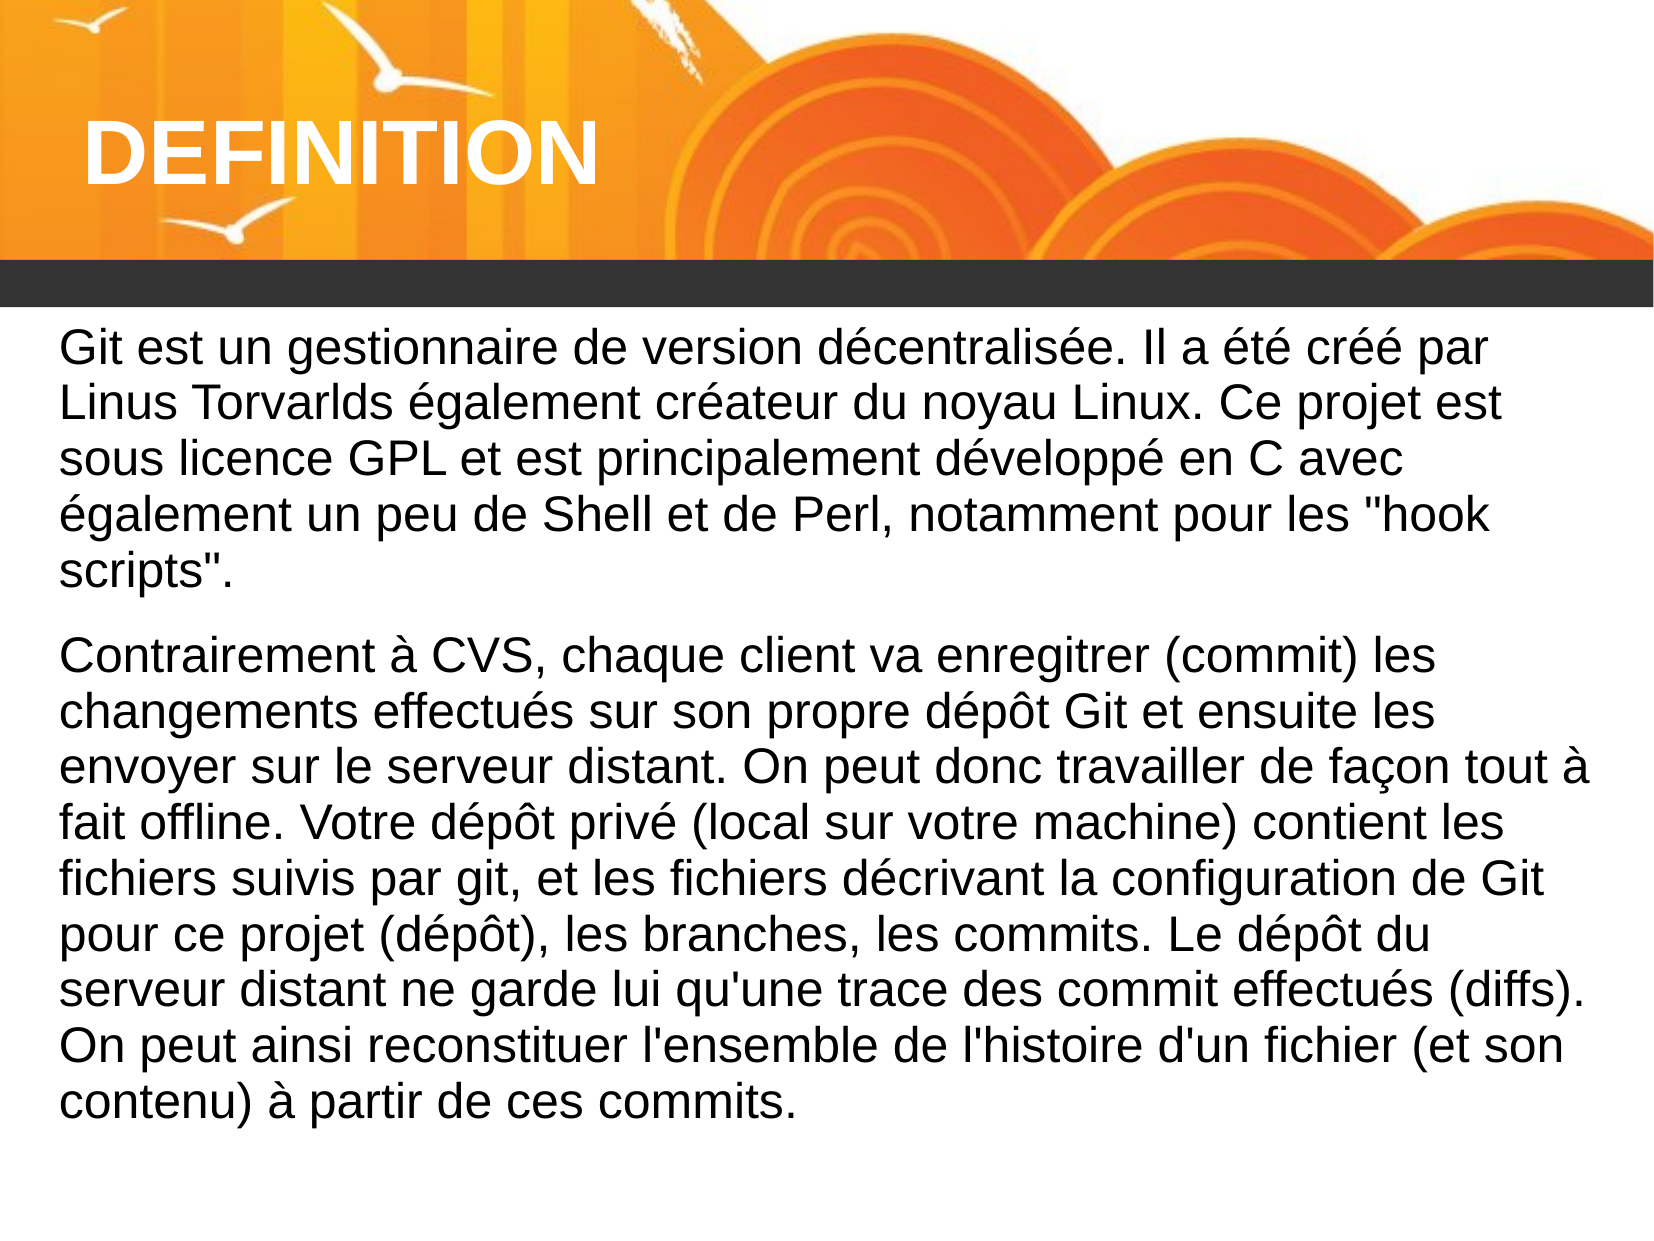

# DEFINITION
Git est un gestionnaire de version décentralisée. Il a été créé par Linus Torvarlds également créateur du noyau Linux. Ce projet est sous licence GPL et est principalement développé en C avec également un peu de Shell et de Perl, notamment pour les "hook scripts".
Contrairement à CVS, chaque client va enregitrer (commit) les changements effectués sur son propre dépôt Git et ensuite les envoyer sur le serveur distant. On peut donc travailler de façon tout à fait offline. Votre dépôt privé (local sur votre machine) contient les fichiers suivis par git, et les fichiers décrivant la configuration de Git pour ce projet (dépôt), les branches, les commits. Le dépôt du serveur distant ne garde lui qu'une trace des commit effectués (diffs). On peut ainsi reconstituer l'ensemble de l'histoire d'un fichier (et son contenu) à partir de ces commits.